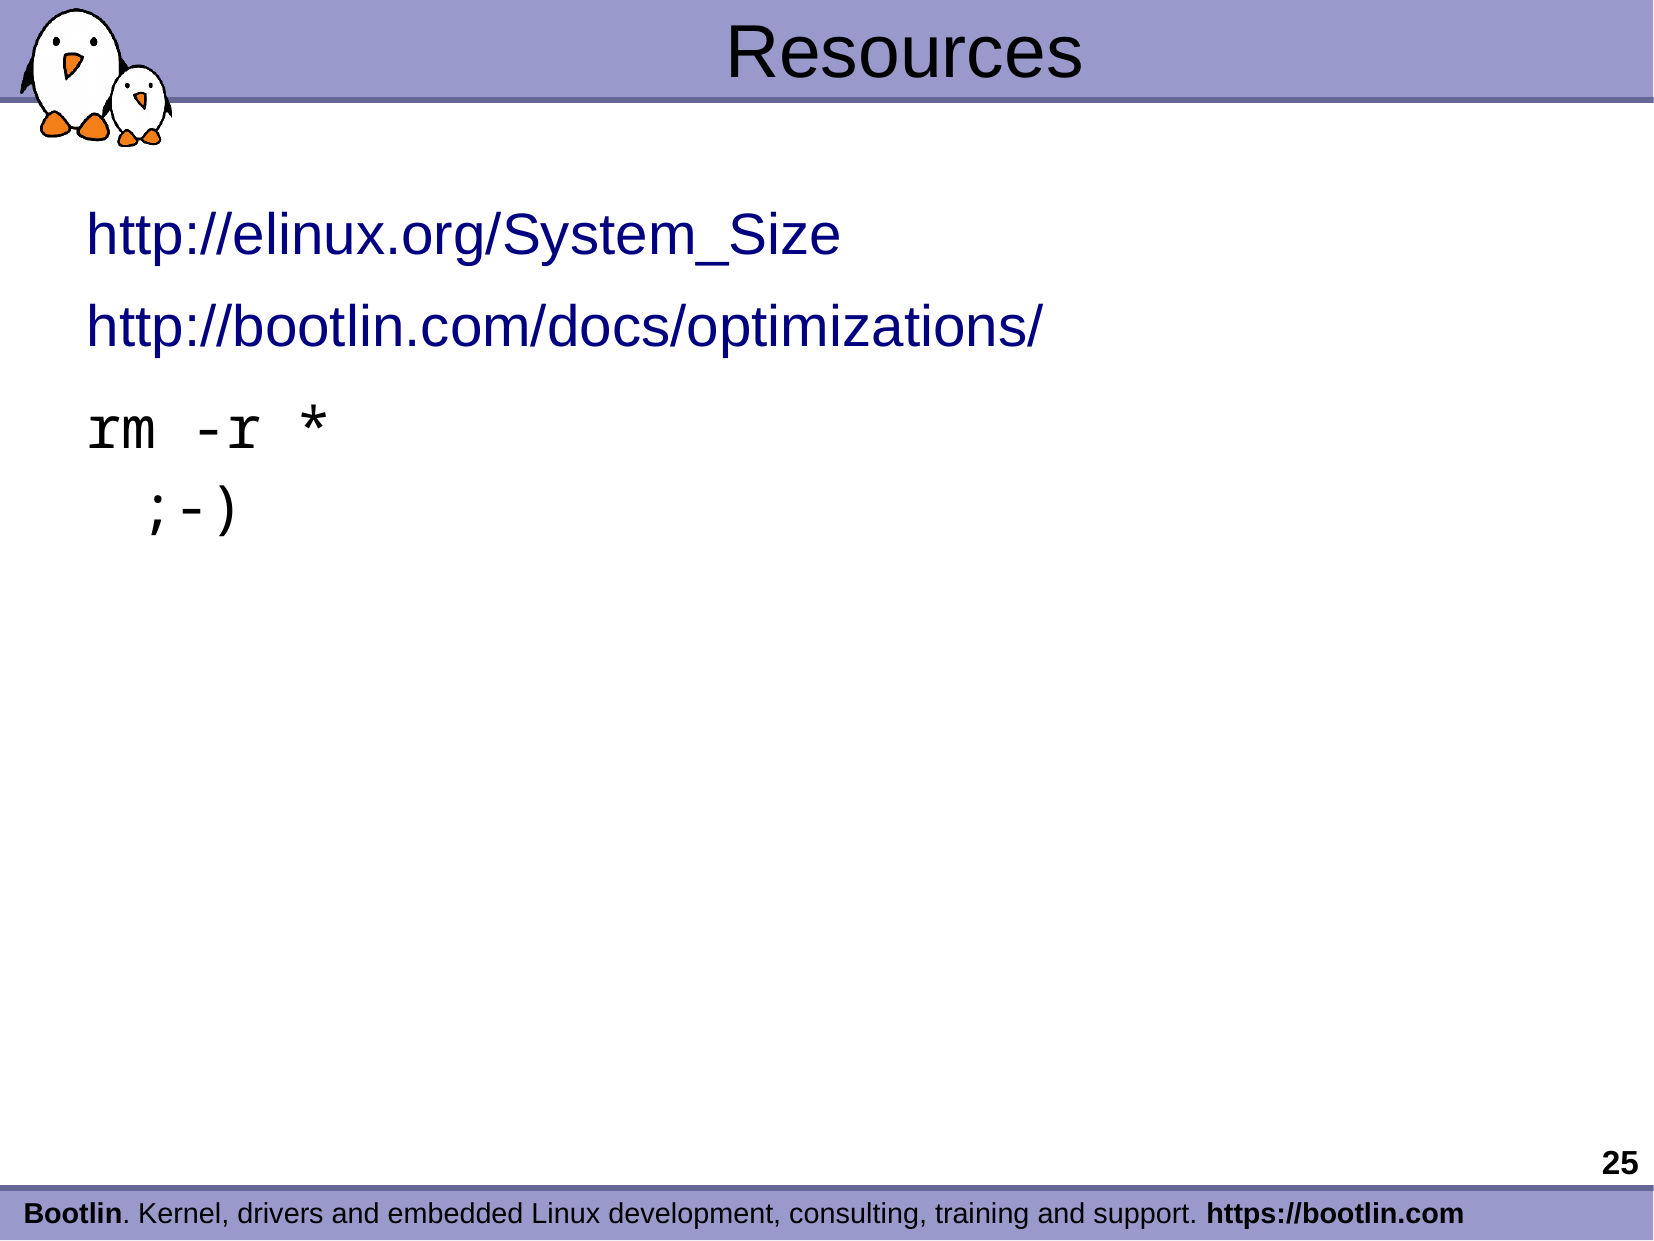

# Resources
http://elinux.org/System_Size
http://bootlin.com/docs/optimizations/
rm -r *
;-)